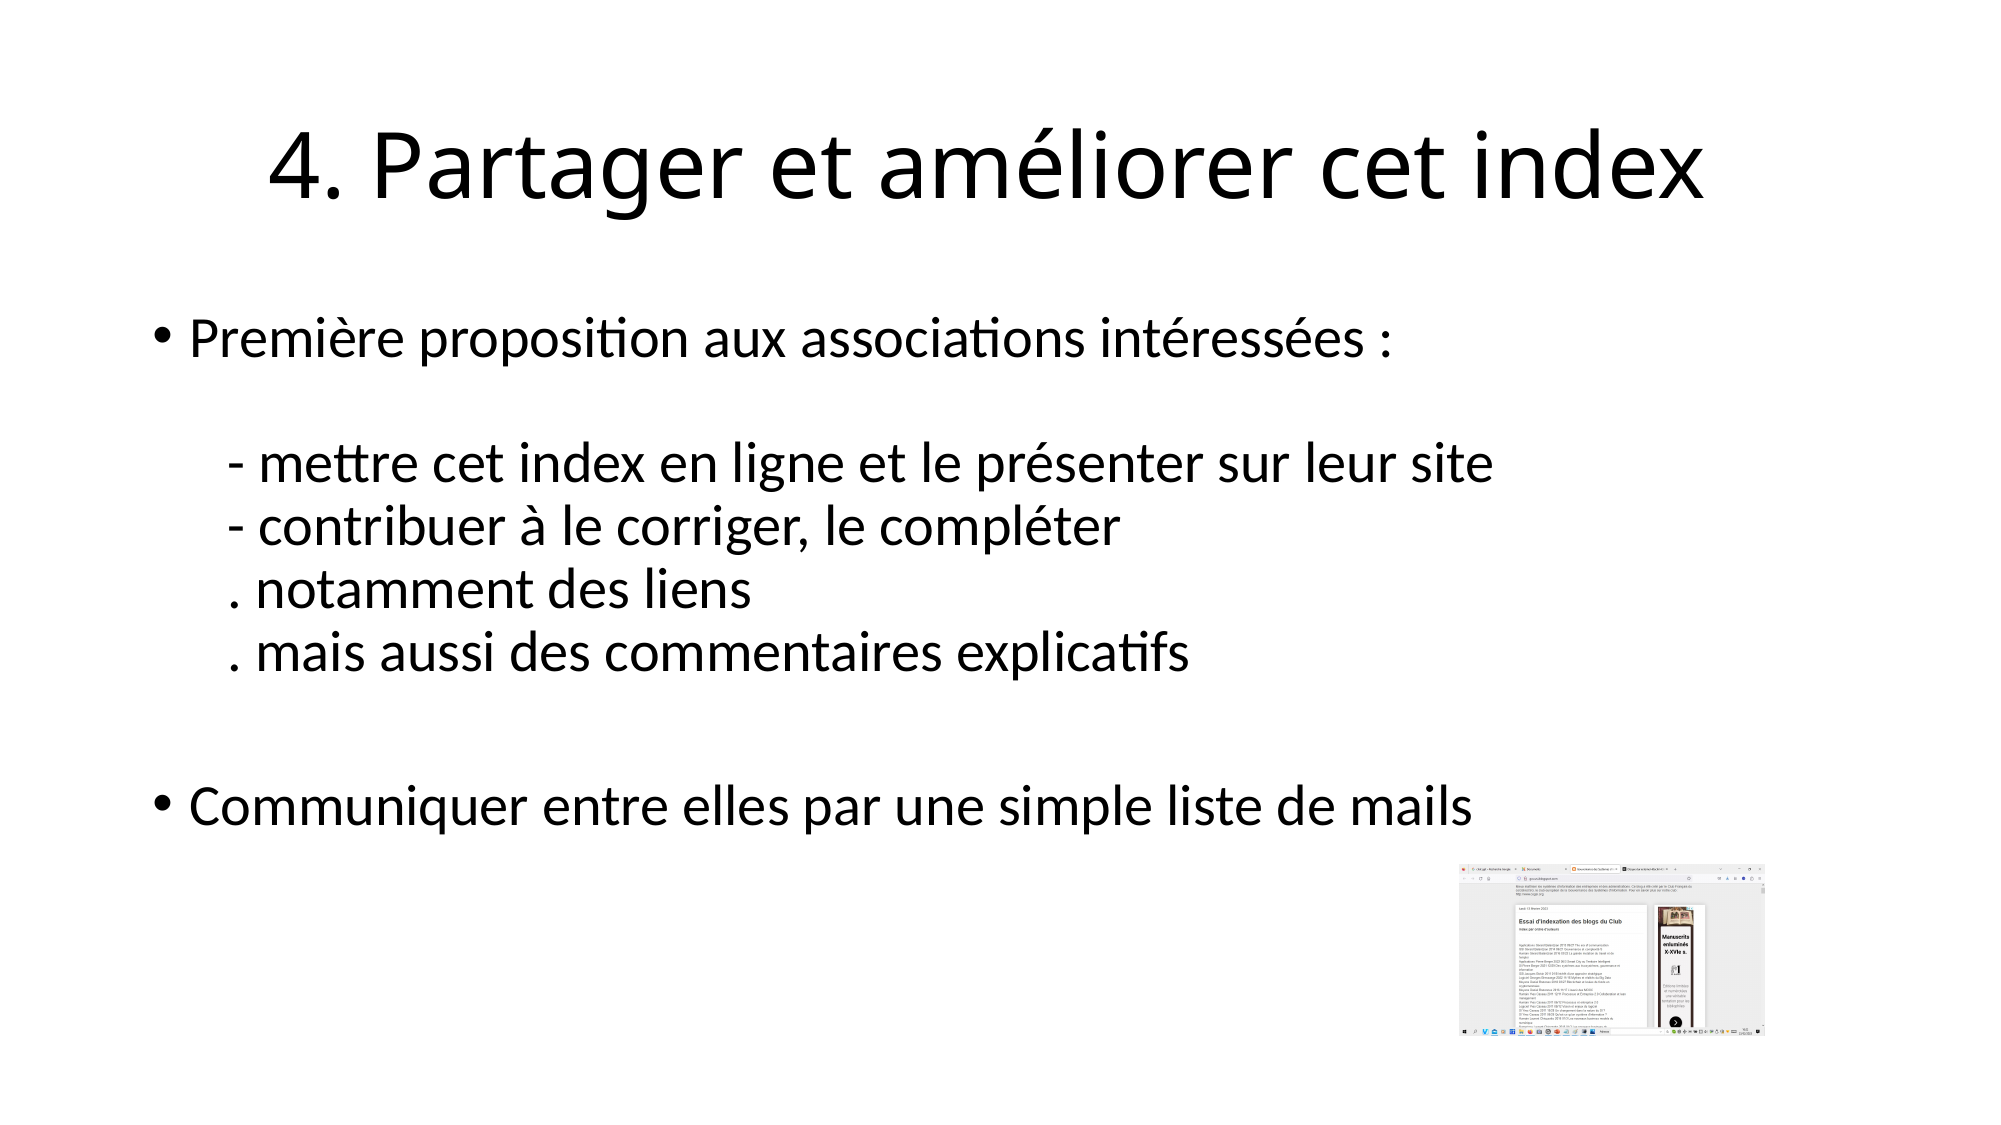

# 4. Partager et améliorer cet index
Première proposition aux associations intéressées :
- mettre cet index en ligne et le présenter sur leur site
- contribuer à le corriger, le compléter
. notamment des liens
. mais aussi des commentaires explicatifs
Communiquer entre elles par une simple liste de mails